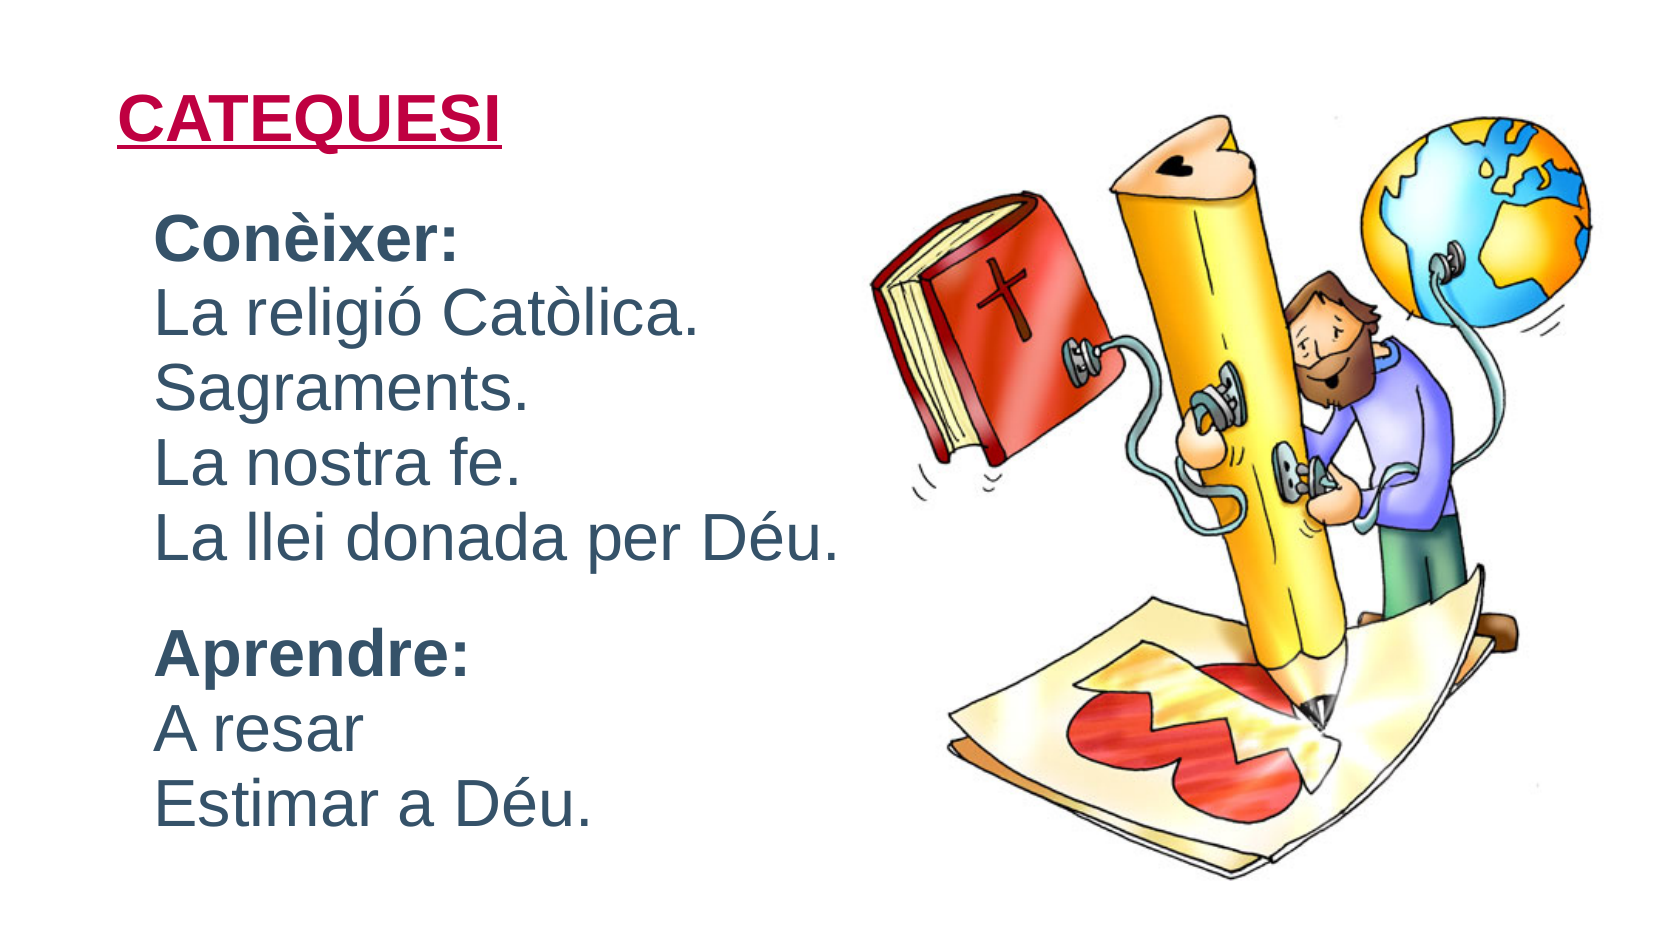

CATEQUESI
# Conèixer:
La religió Catòlica. Sagraments.
La nostra fe.
La llei donada per Déu.
A
Aprendre:
A resar
Estimar a Déu.